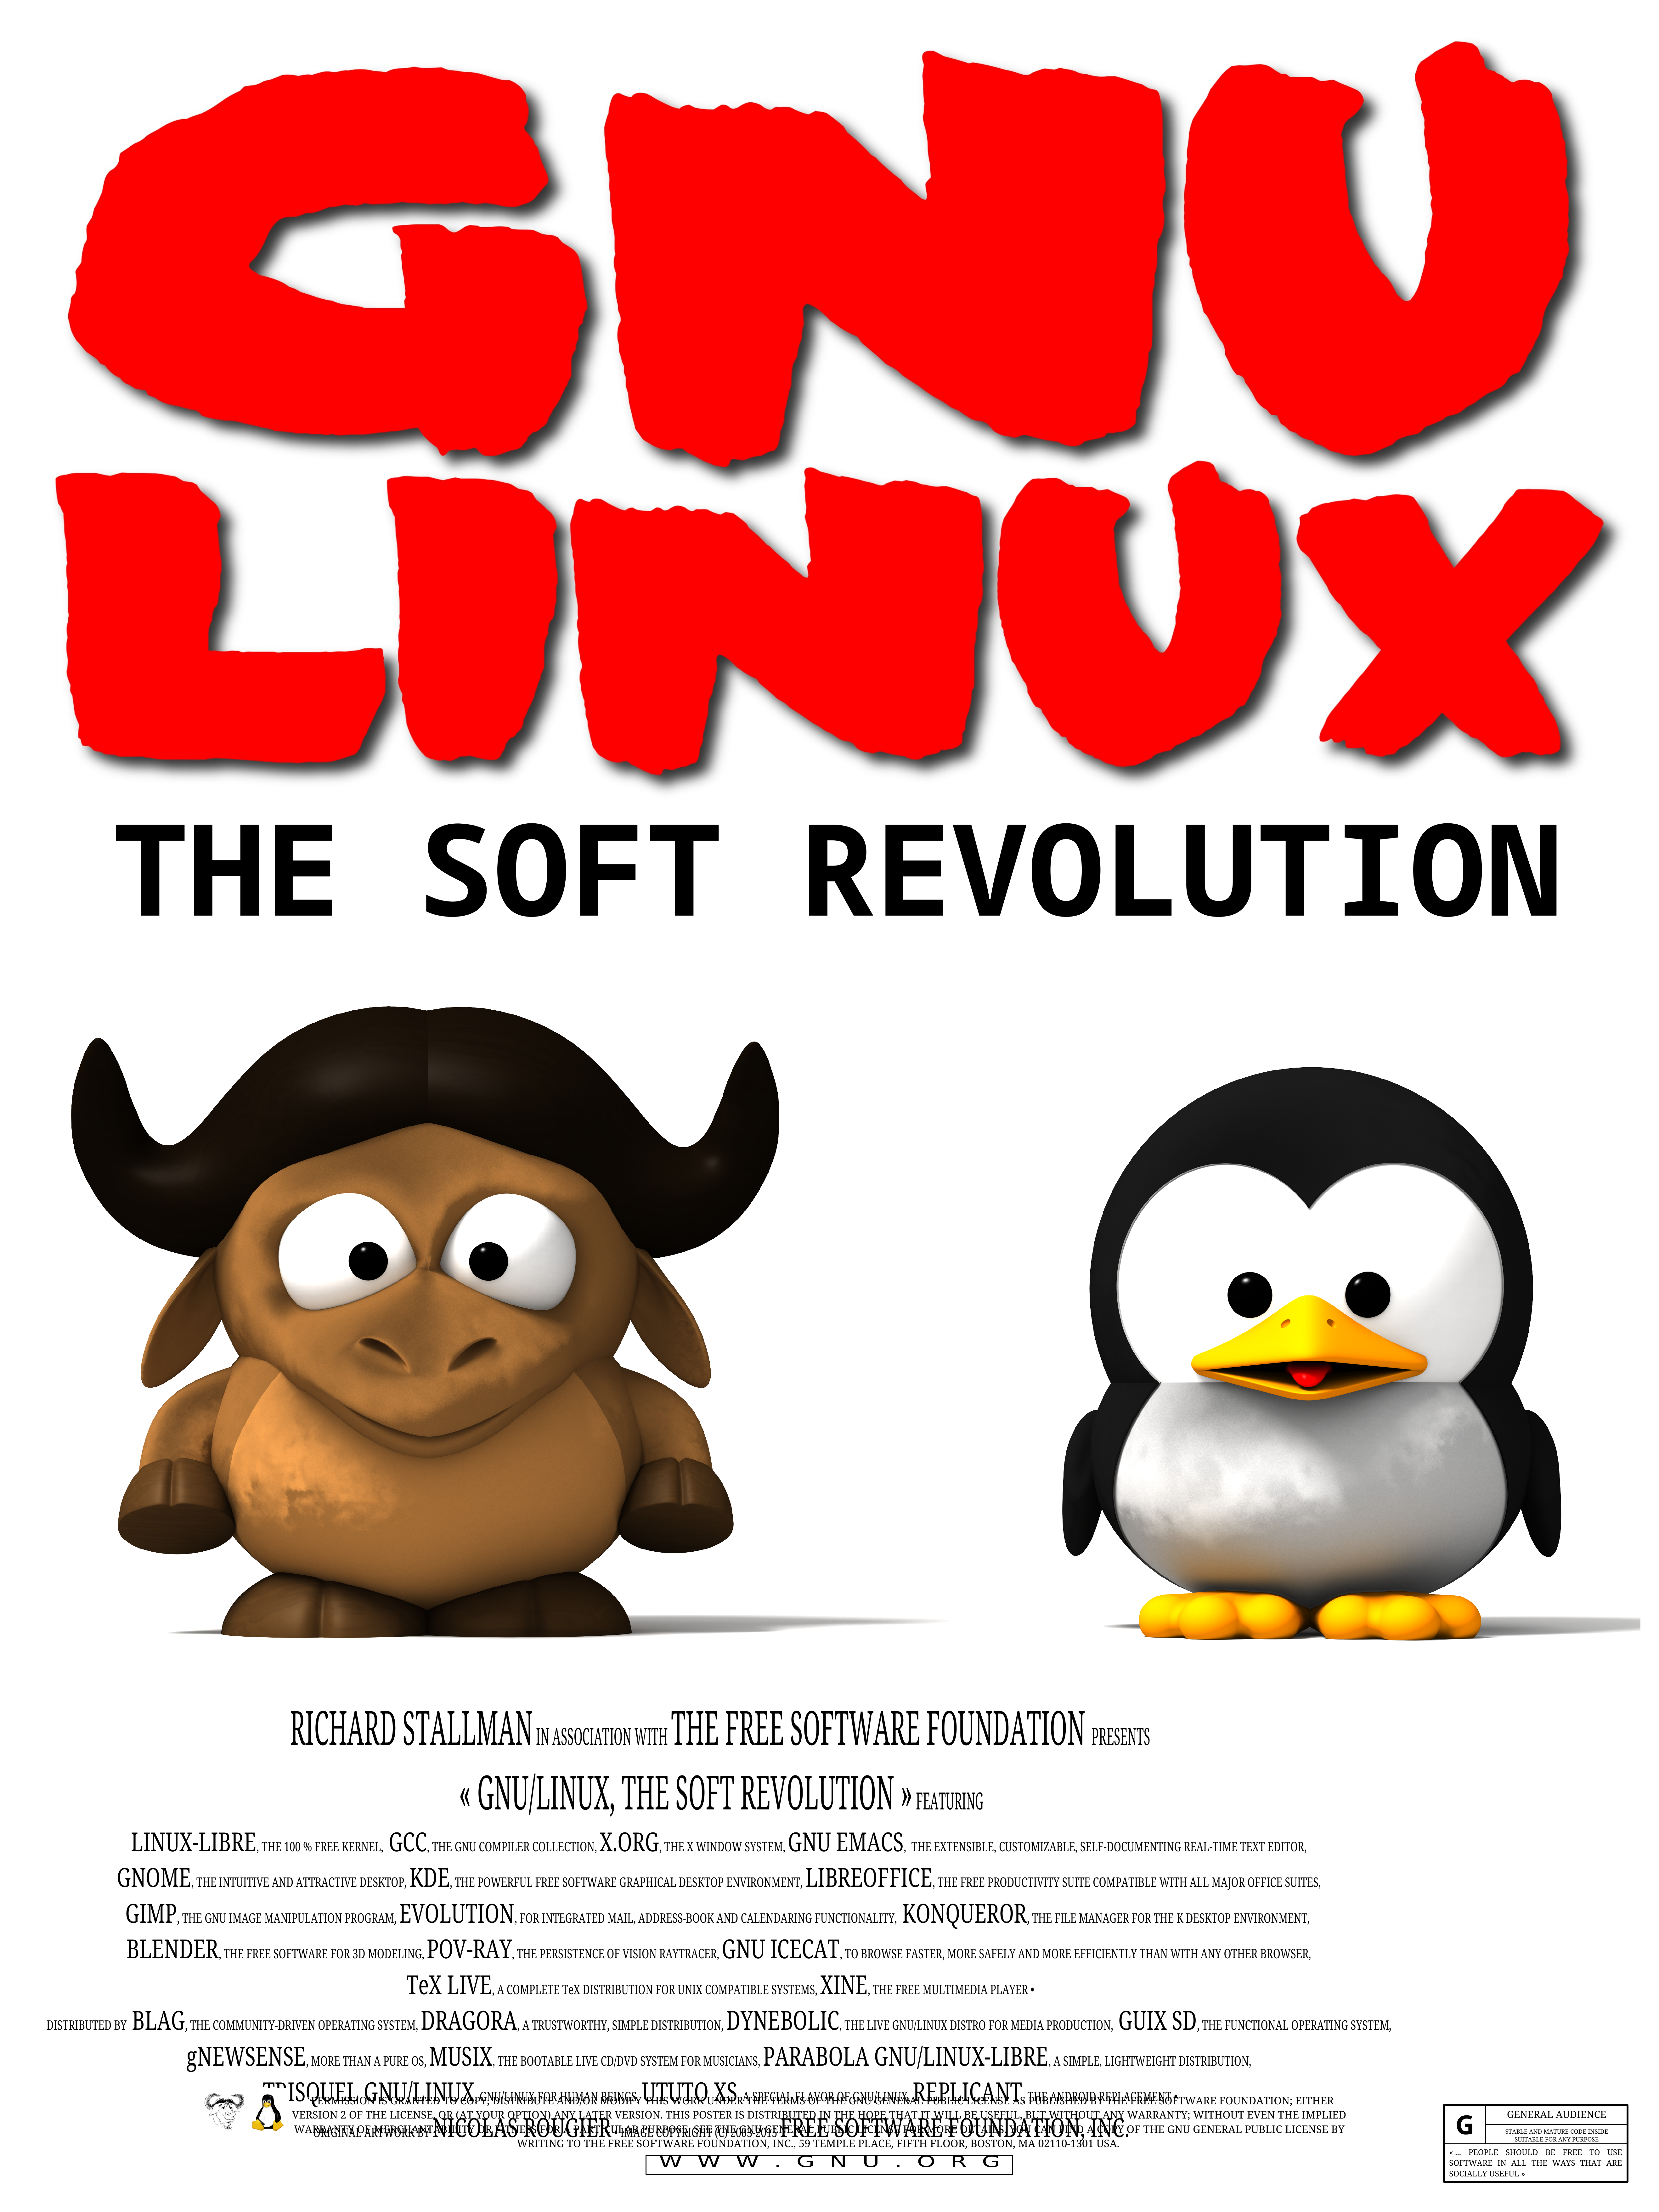

THE SOFT REVOLUTION
RICHARD STALLMAN IN ASSOCIATION WITH THE FREE SOFTWARE FOUNDATION PRESENTS
 « GNU/LINUX, THE SOFT REVOLUTION » FEATURING
LINUX-LIBRE, THE 100 % FREE KERNEL, GCC, THE GNU COMPILER COLLECTION, X.ORG, THE X WINDOW SYSTEM, GNU EMACS, THE EXTENSIBLE, CUSTOMIZABLE, SELF-DOCUMENTING REAL-TIME TEXT EDITOR,
GNOME, THE INTUITIVE AND ATTRACTIVE DESKTOP, KDE, THE POWERFUL FREE SOFTWARE GRAPHICAL DESKTOP ENVIRONMENT, LIBREOFFICE, THE FREE PRODUCTIVITY SUITE COMPATIBLE WITH ALL MAJOR OFFICE SUITES,
GIMP, THE GNU IMAGE MANIPULATION PROGRAM, EVOLUTION, FOR INTEGRATED MAIL, ADDRESS-BOOK AND CALENDARING FUNCTIONALITY, KONQUEROR, THE FILE MANAGER FOR THE K DESKTOP ENVIRONMENT,
BLENDER, THE FREE SOFTWARE FOR 3D MODELING, POV-RAY, THE PERSISTENCE OF VISION RAYTRACER, GNU ICECAT, TO BROWSE FASTER, MORE SAFELY AND MORE EFFICIENTLY THAN WITH ANY OTHER BROWSER,
TeX LIVE, A COMPLETE TeX DISTRIBUTION FOR UNIX COMPATIBLE SYSTEMS, XINE, THE FREE MULTIMEDIA PLAYER •
DISTRIBUTED BY BLAG, THE COMMUNITY-DRIVEN OPERATING SYSTEM, DRAGORA, A TRUSTWORTHY, SIMPLE DISTRIBUTION, DYNEBOLIC, THE LIVE GNU/LINUX DISTRO FOR MEDIA PRODUCTION, GUIX SD, THE FUNCTIONAL OPERATING SYSTEM,
gNEWSENSE, MORE THAN A PURE OS, MUSIX, THE BOOTABLE LIVE CD/DVD SYSTEM FOR MUSICIANS, PARABOLA GNU/LINUX-LIBRE, A SIMPLE, LIGHTWEIGHT DISTRIBUTION,
TRISQUEL GNU/LINUX, GNU/LINUX FOR HUMAN BEINGS, UTUTO XS, A SPECIAL FLAVOR OF GNU/LINUX, REPLICANT, THE ANDROID REPLACEMENT •
 ORIGINAL ARTWORK BY NICOLAS ROUGIER • IMAGE COPYRIGHT (C) 2003-2015 FREE SOFTWARE FOUNDATION, INC.
PPERMISSION IS GRANTED TO COPY, DISTRIBUTE AND/OR MODIFY THIS WORK UNDER THE TERMS OF THE GNU GENERAL PUBLIC LICENSE AS PUBLISHED BY THE FREE SOFTWARE FOUNDATION; EITHER VERSION 2 OF THE LICENSE, OR (AT YOUR OPTION) ANY LATER VERSION. THIS POSTER IS DISTRIBUTED IN THE HOPE THAT IT WILL BE USEFUL, BUT WITHOUT ANY WARRANTY; WITHOUT EVEN THE IMPLIED WARRANTY OF MERCHANTABILITY OR FITNESS FOR A PARTICULAR PURPOSE. SEE THE GNU GENERAL PUBLIC LICENSE FOR MORE DETAILS. YOU CAN FIND A COPY OF THE GNU GENERAL PUBLIC LICENSE BY WRITING TO THE FREE SOFTWARE FOUNDATION, INC., 59 TEMPLE PLACE, FIFTH FLOOR, BOSTON, MA 02110-1301 USA.
G
GENERAL AUDIENCE
STABLE AND MATURE CODE INSIDE SUITABLE FOR ANY PURPOSE
« ... PEOPLE SHOULD BE FREE TO USE SOFTWARE IN ALL THE WAYS THAT ARE SOCIALLY USEFUL »
W W W . G N U . O R G